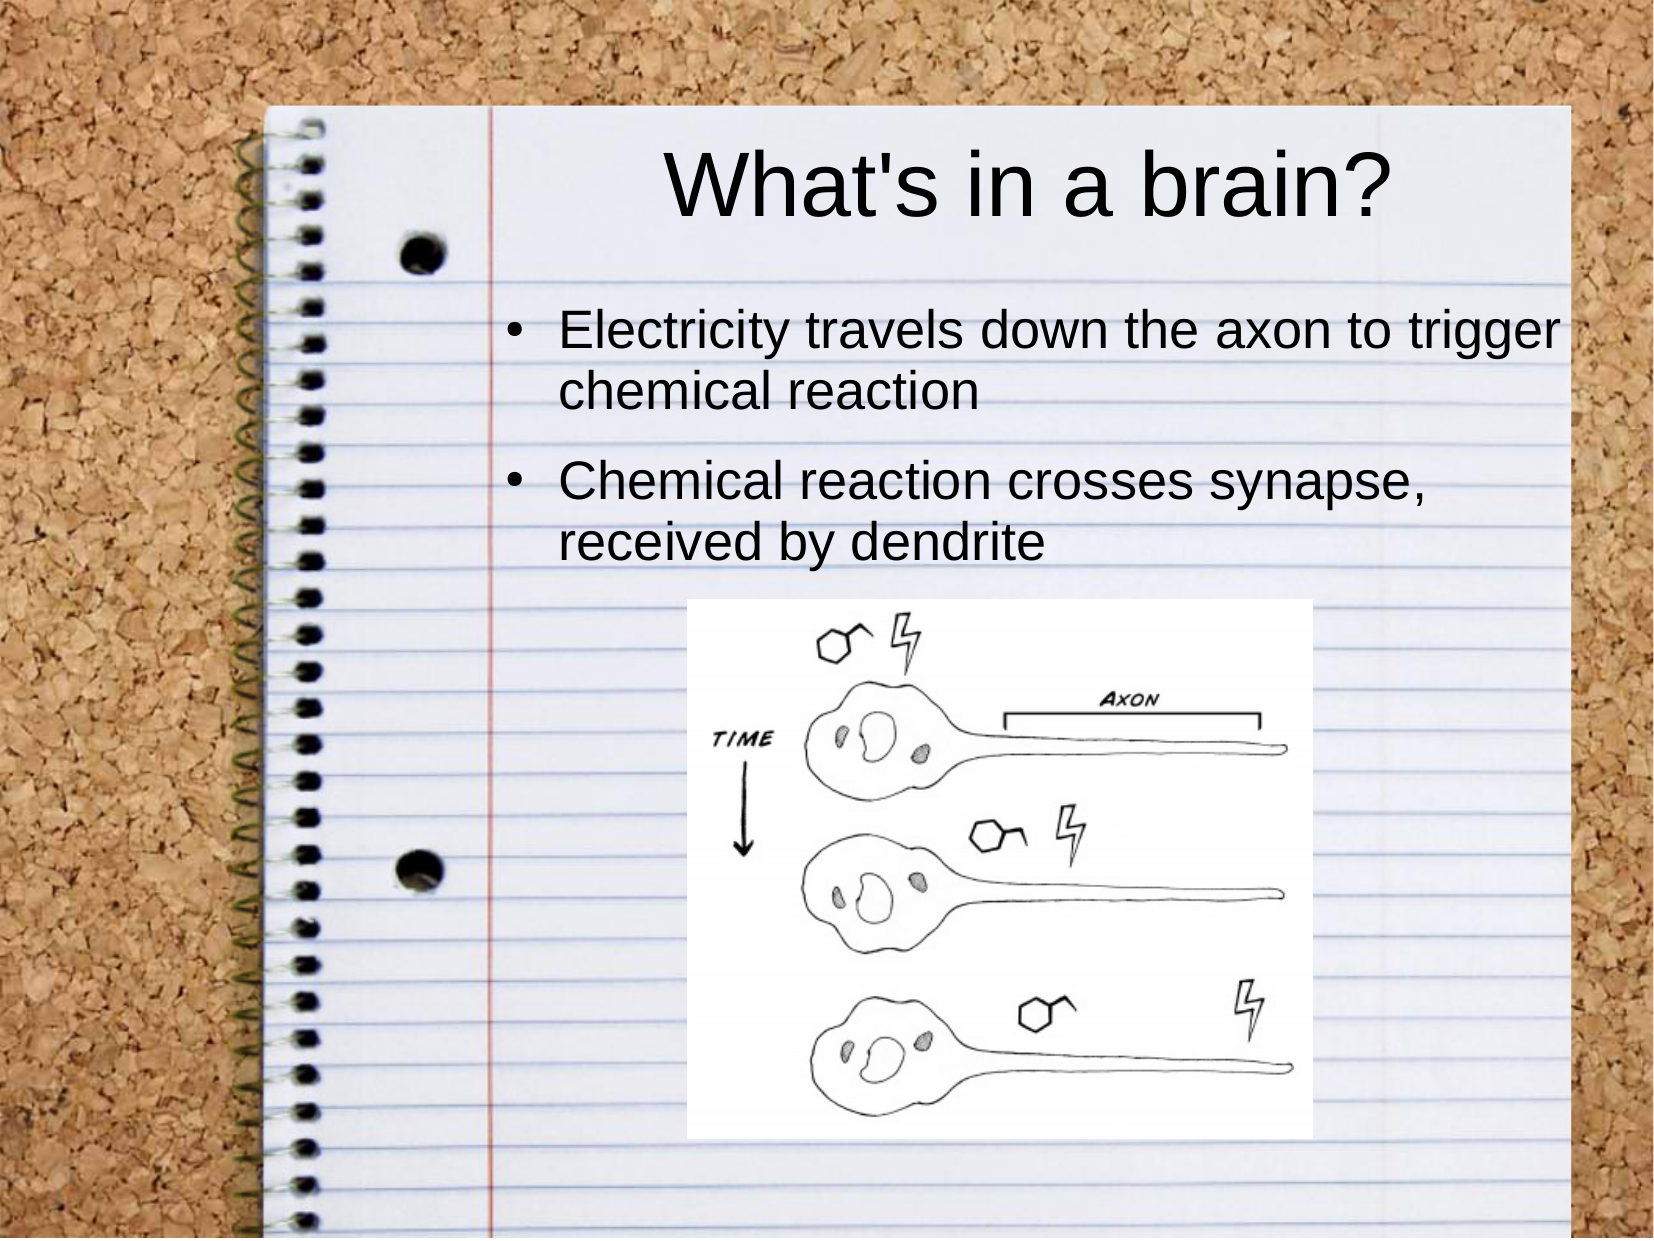

# What's in a brain?
Electricity travels down the axon to trigger chemical reaction
Chemical reaction crosses synapse, received by dendrite
OSCON 2012 - nate@backyardbrains.com